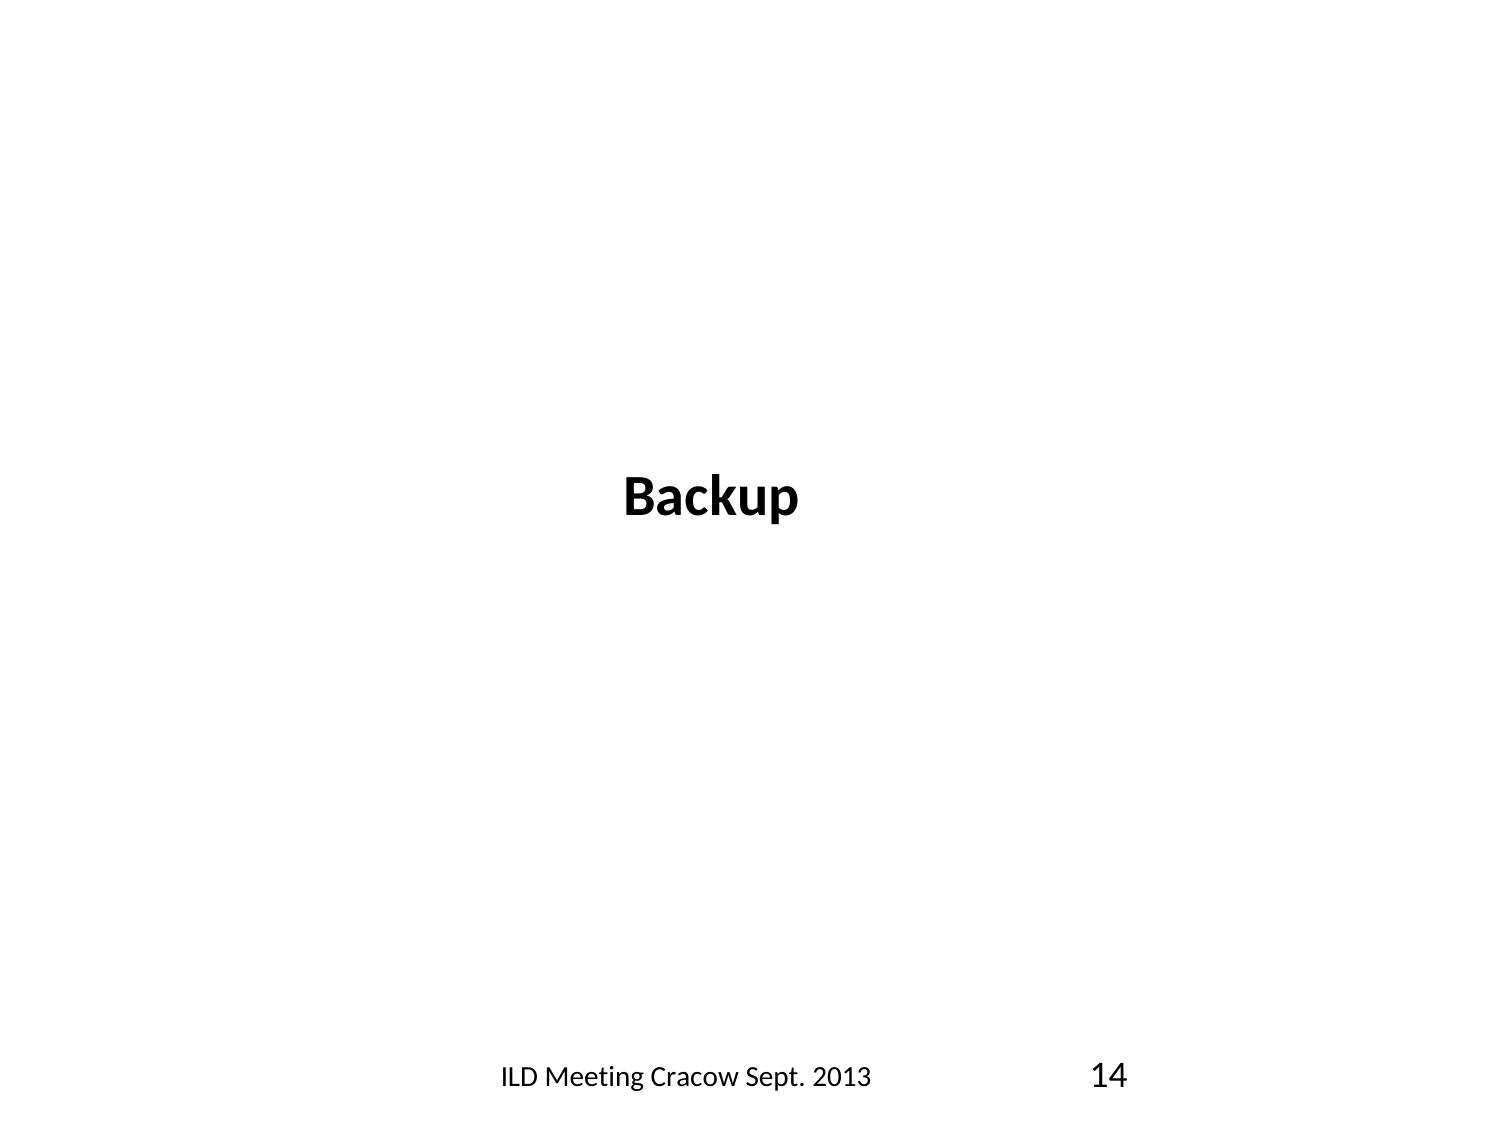

Backup
Snowmass Pre-Meeting Seattle April 2013
14